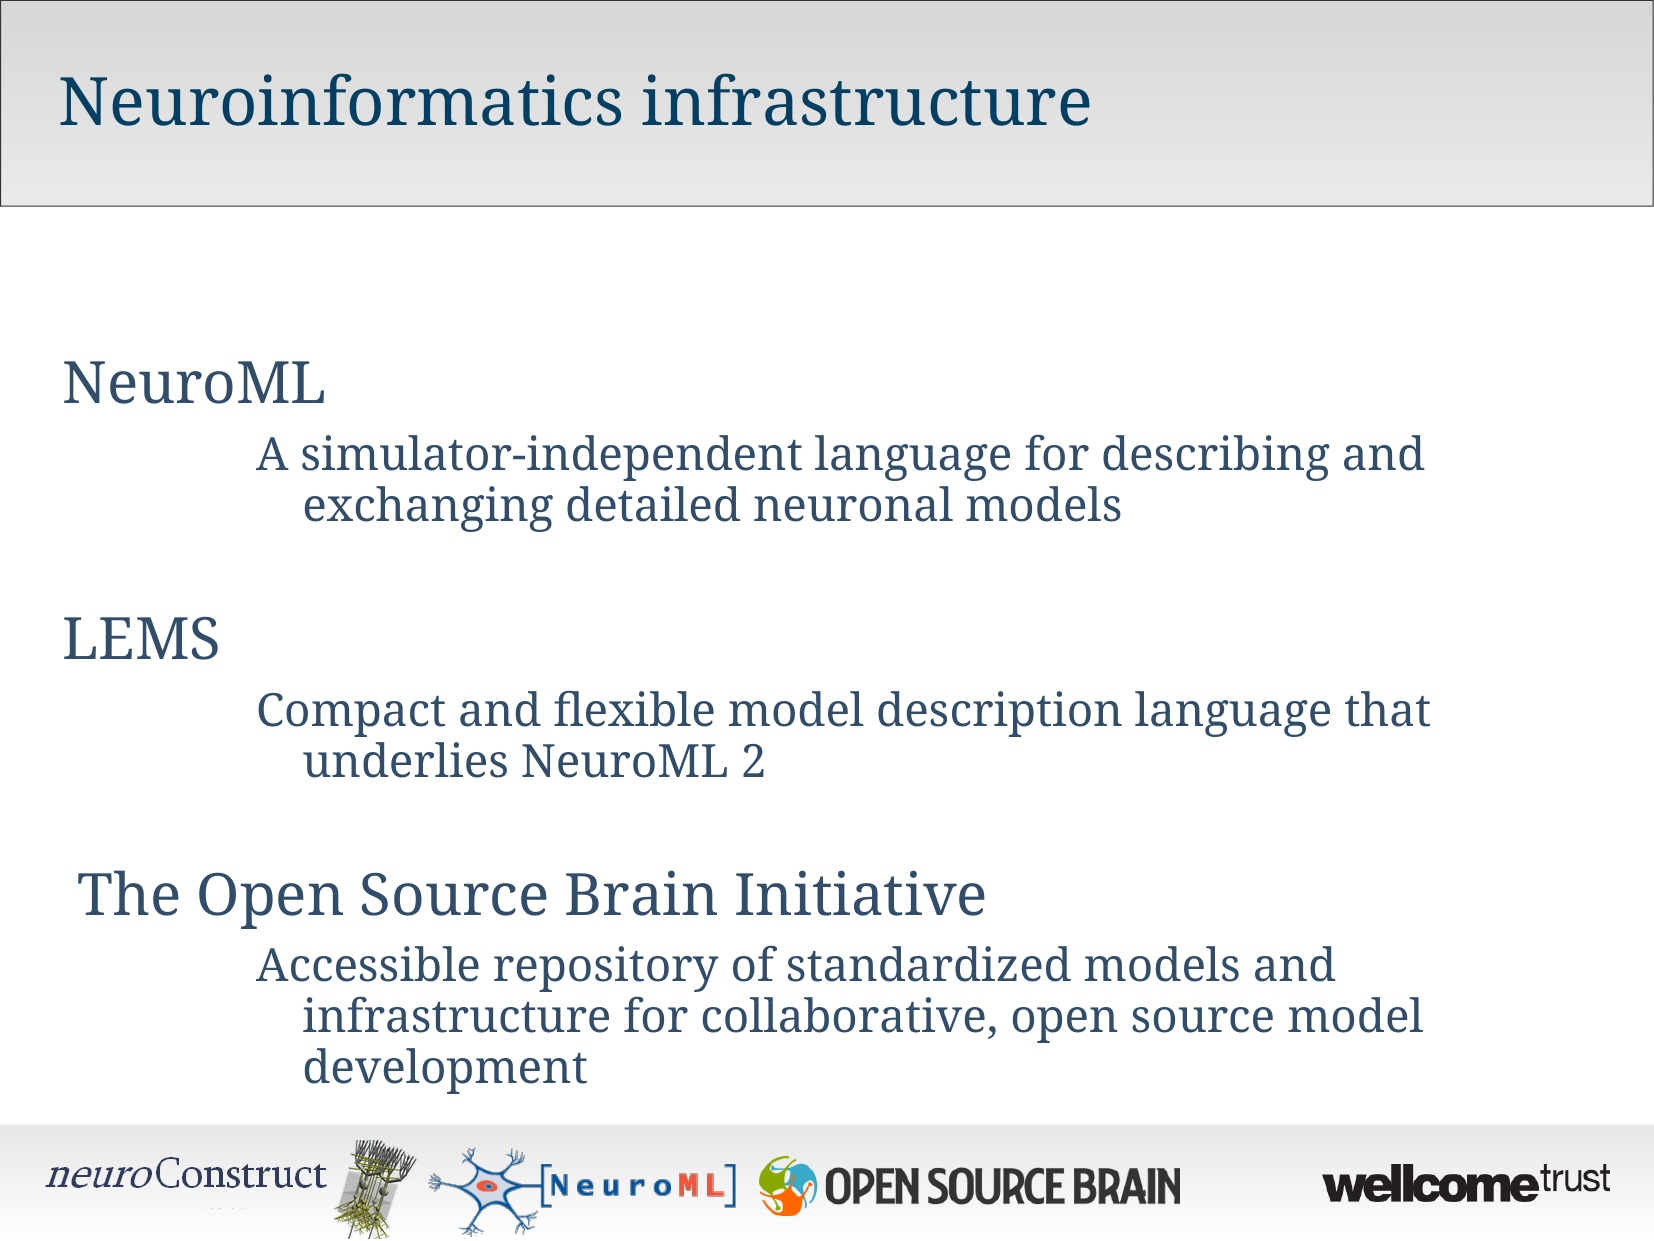

Neuroinformatics infrastructure
NeuroML
A simulator-independent language for describing and exchanging detailed neuronal models
LEMS
Compact and flexible model description language that underlies NeuroML 2
 The Open Source Brain Initiative
Accessible repository of standardized models and infrastructure for collaborative, open source model development
http://www.opensourcebrain.org